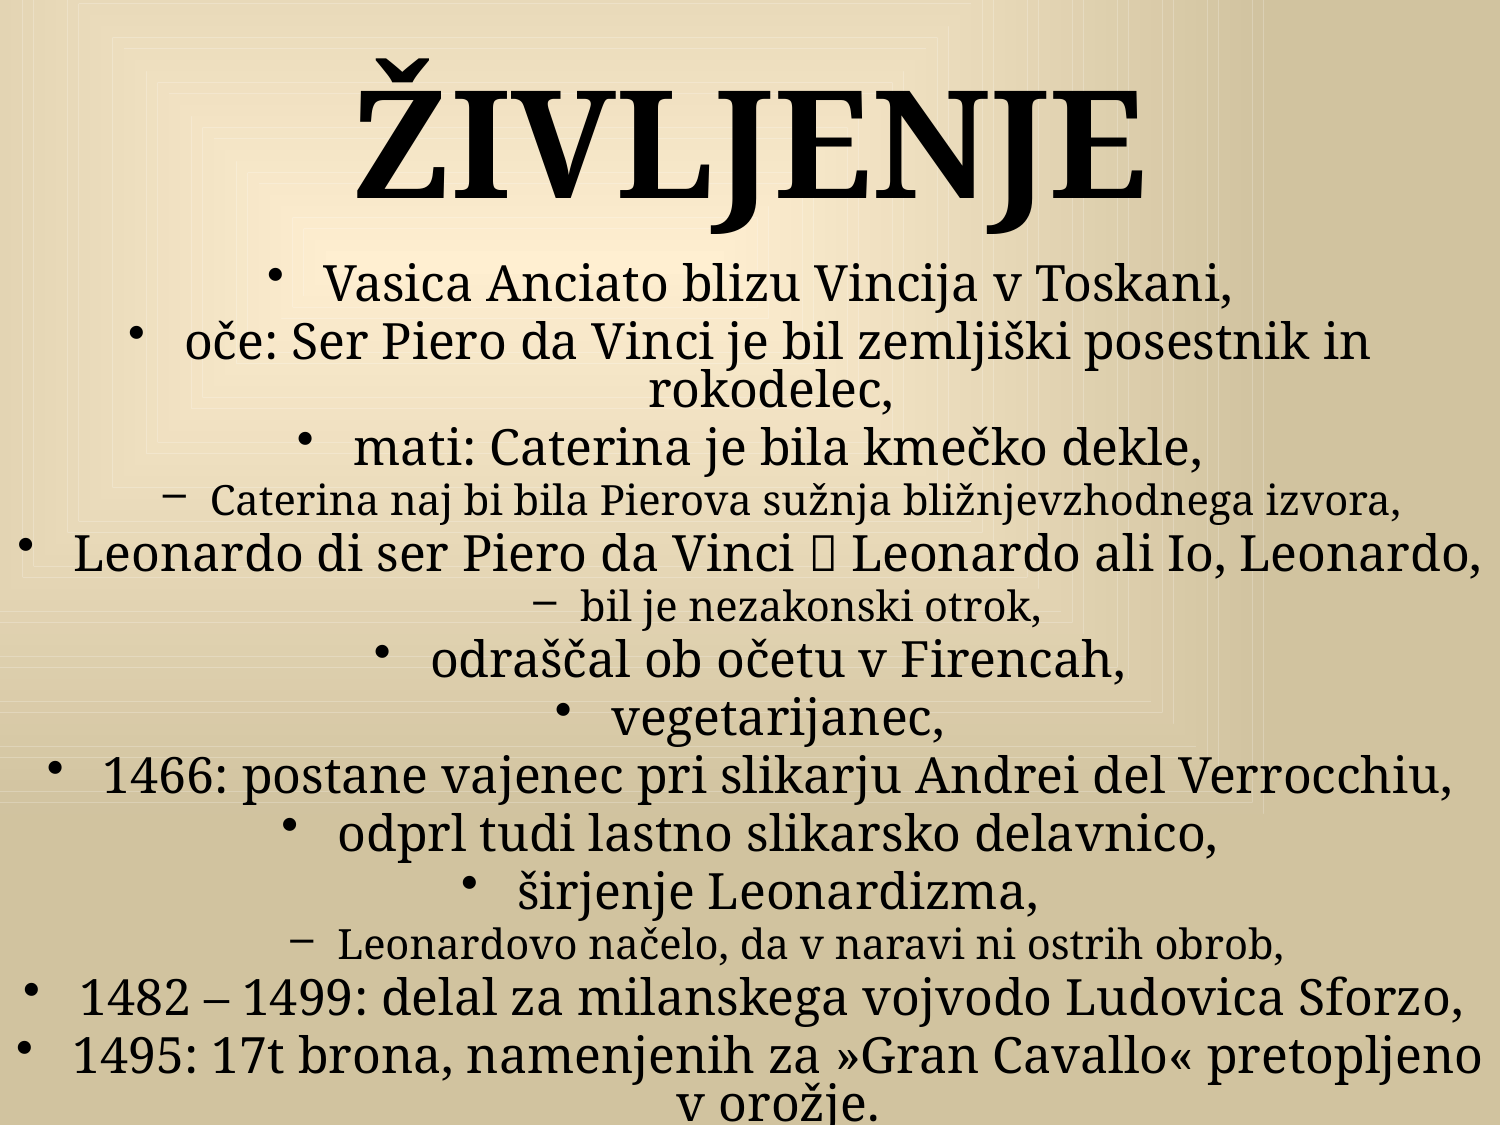

# ŽIVLJENJE
Vasica Anciato blizu Vincija v Toskani,
oče: Ser Piero da Vinci je bil zemljiški posestnik in rokodelec,
mati: Caterina je bila kmečko dekle,
Caterina naj bi bila Pierova sužnja bližnjevzhodnega izvora,
Leonardo di ser Piero da Vinci  Leonardo ali Io, Leonardo,
bil je nezakonski otrok,
odraščal ob očetu v Firencah,
vegetarijanec,
1466: postane vajenec pri slikarju Andrei del Verrocchiu,
odprl tudi lastno slikarsko delavnico,
širjenje Leonardizma,
Leonardovo načelo, da v naravi ni ostrih obrob,
1482 – 1499: delal za milanskega vojvodo Ludovica Sforzo,
1495: 17t brona, namenjenih za »Gran Cavallo« pretopljeno v orožje.